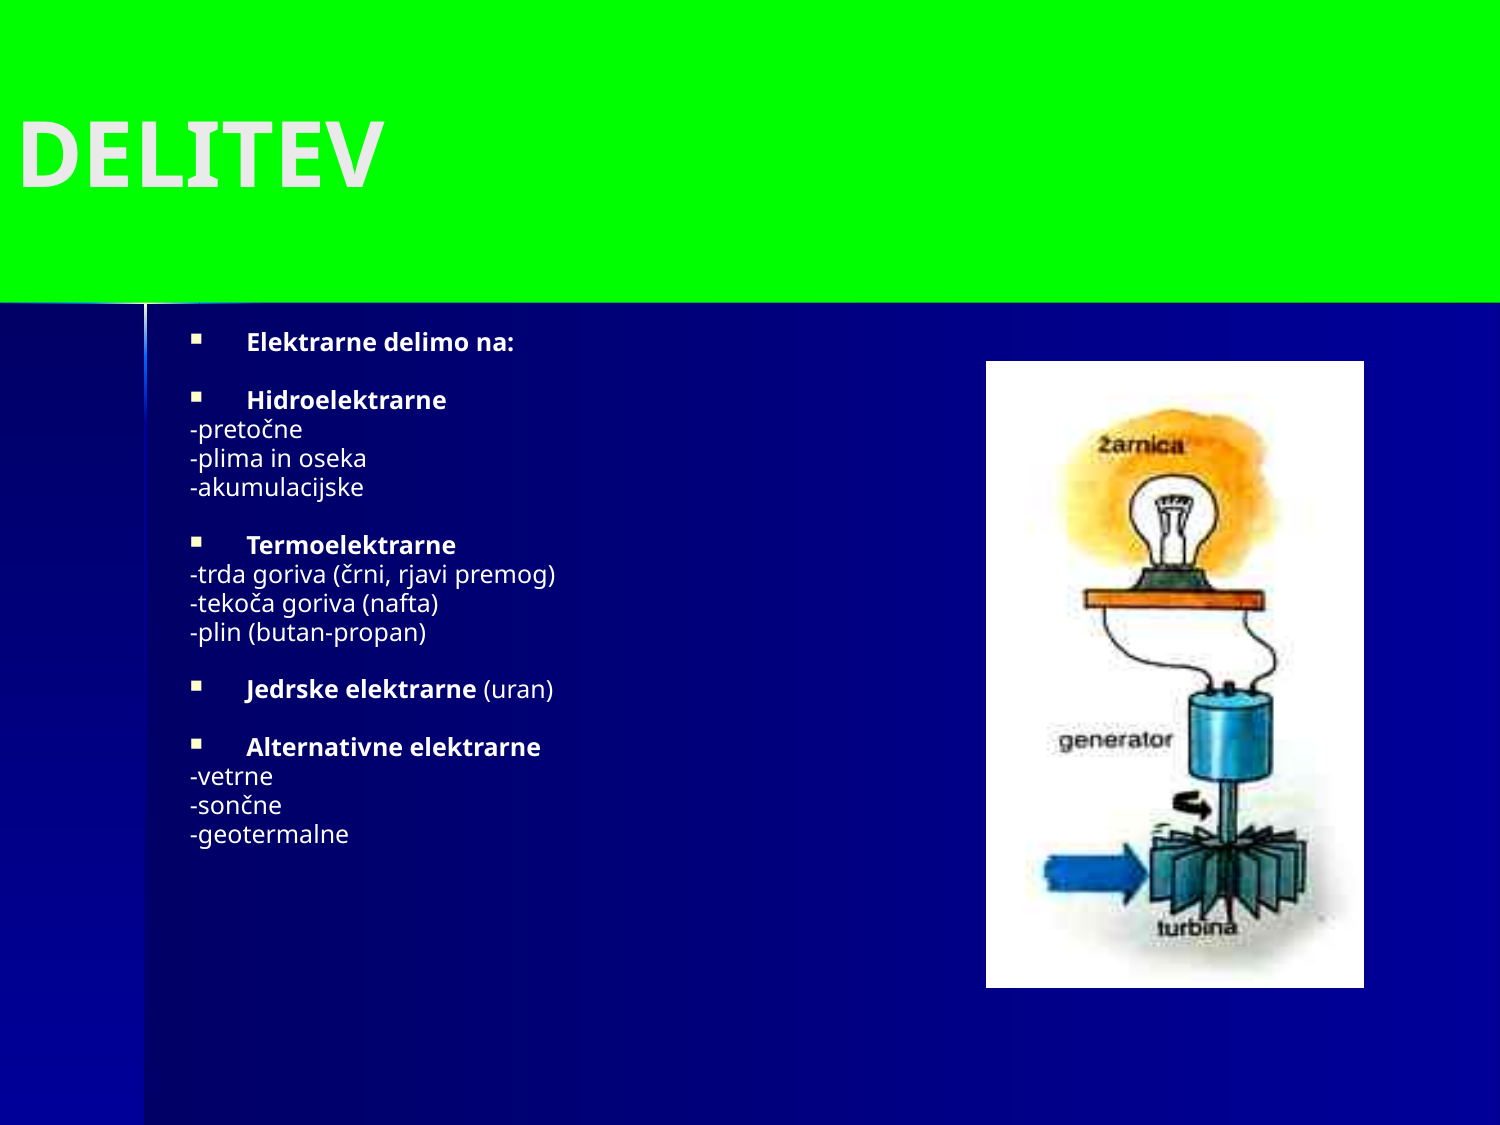

# DELITEV
Elektrarne delimo na:
Hidroelektrarne
-pretočne
-plima in oseka
-akumulacijske
Termoelektrarne
-trda goriva (črni, rjavi premog)
-tekoča goriva (nafta)
-plin (butan-propan)
Jedrske elektrarne (uran)
Alternativne elektrarne
-vetrne
-sončne
-geotermalne